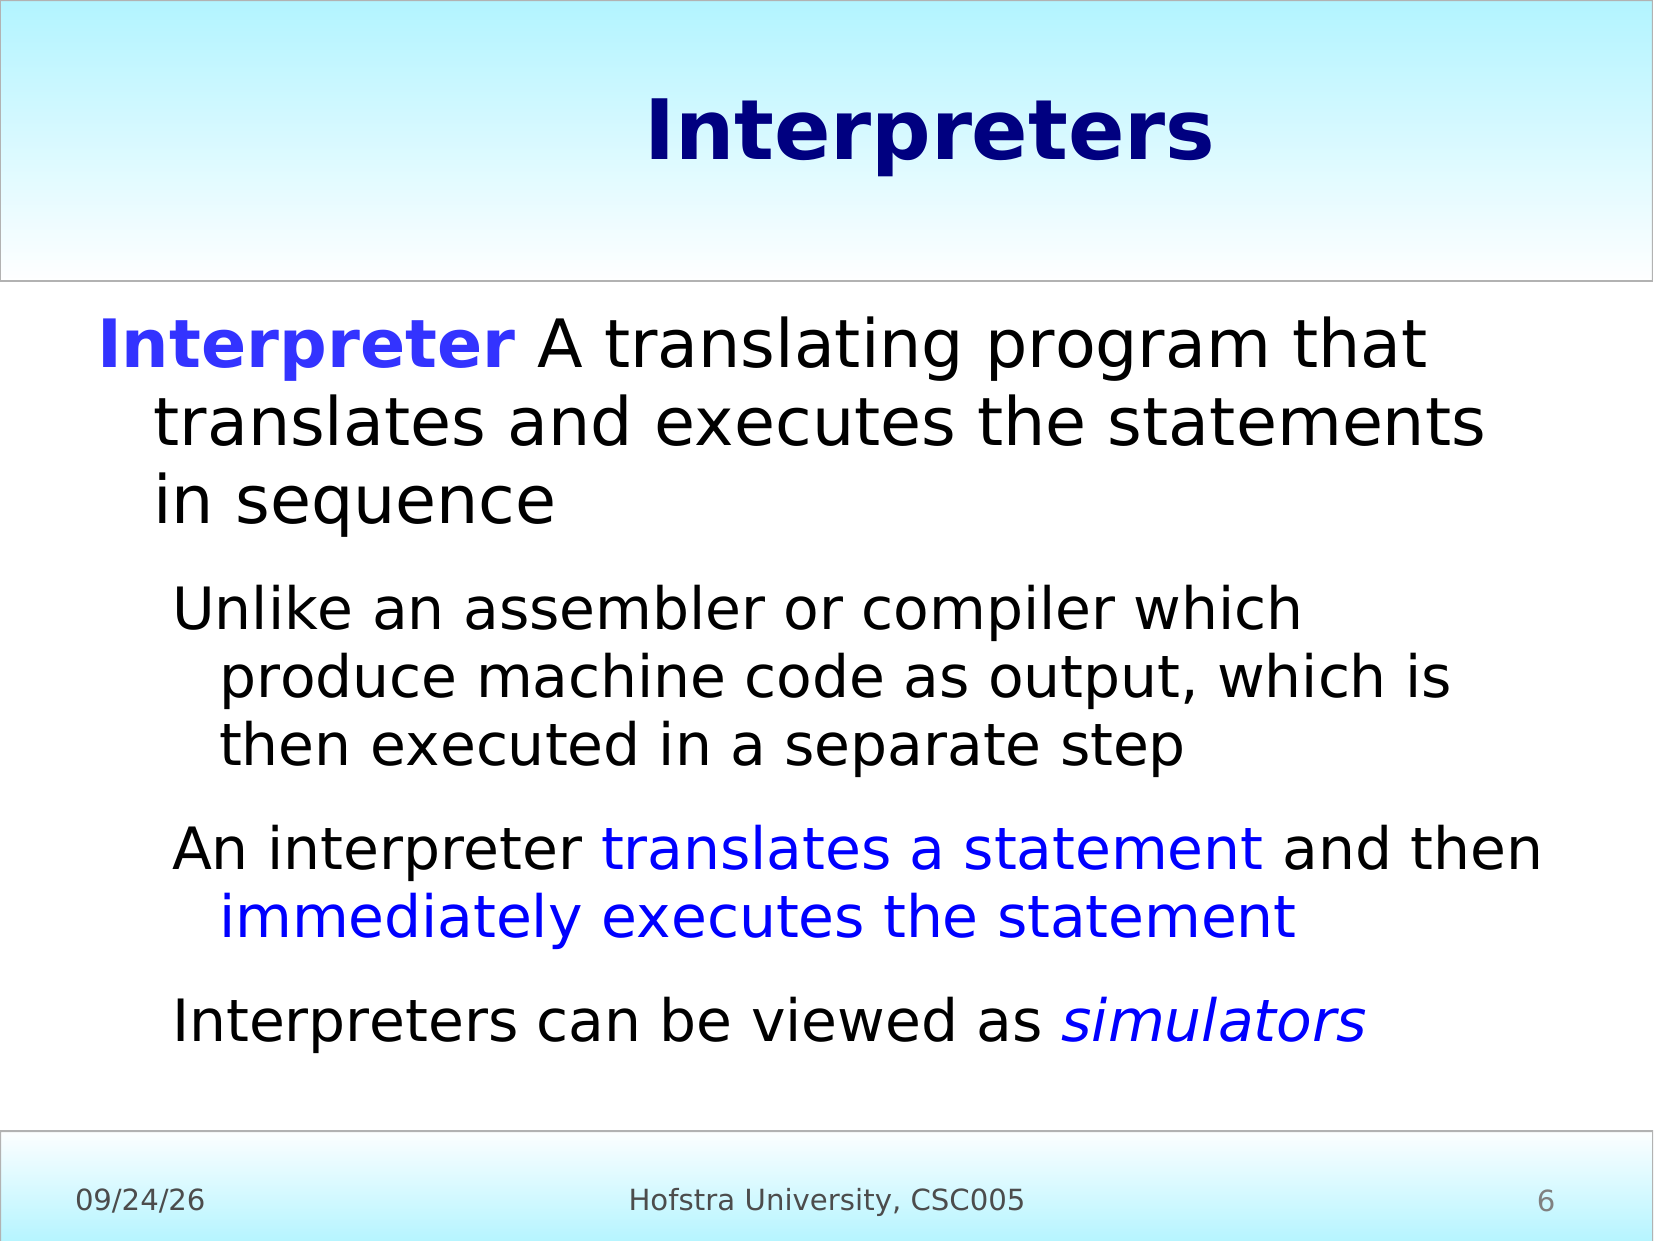

# Interpreters
Interpreter A translating program that translates and executes the statements in sequence
Unlike an assembler or compiler which produce machine code as output, which is then executed in a separate step
An interpreter translates a statement and then immediately executes the statement
Interpreters can be viewed as simulators
6
Hofstra University, CSC005